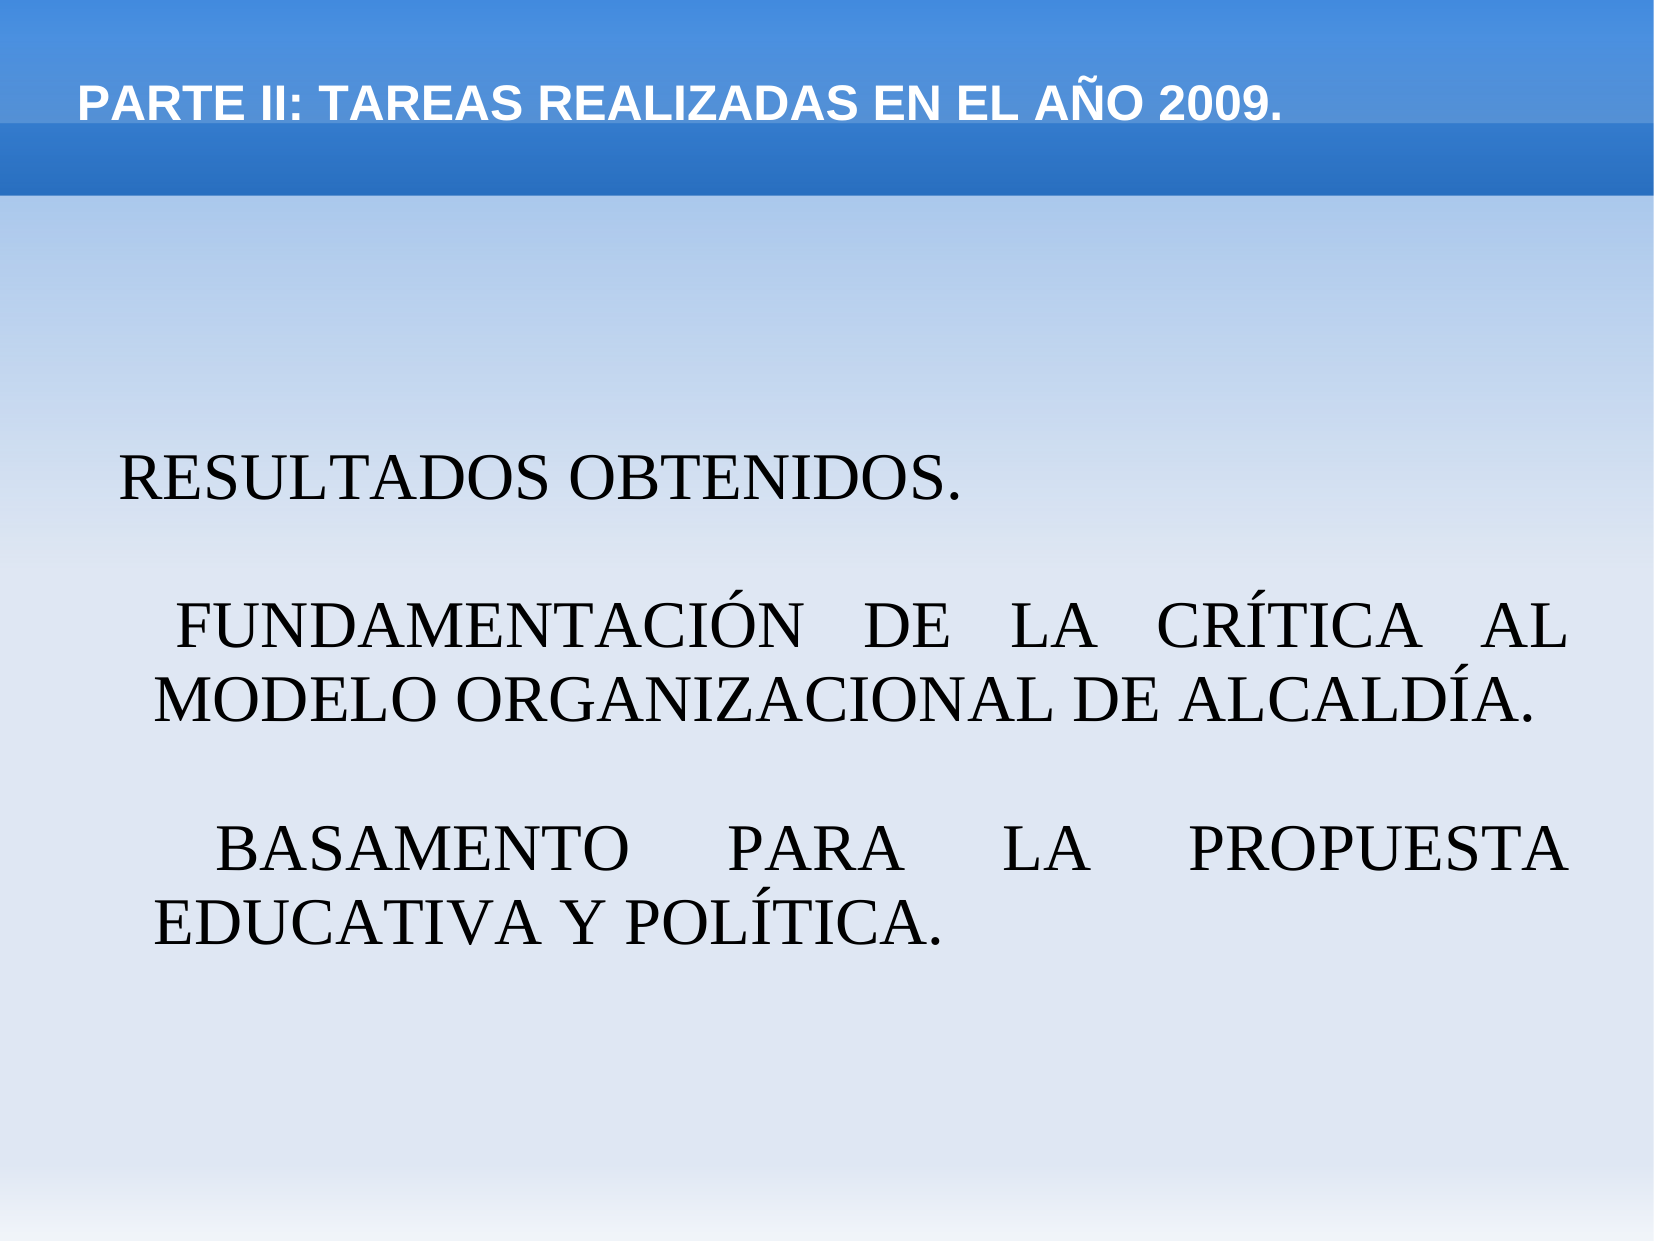

# PARTE II: TAREAS REALIZADAS EN EL AÑO 2009.
RESULTADOS OBTENIDOS.
 FUNDAMENTACIÓN DE LA CRÍTICA AL MODELO ORGANIZACIONAL DE ALCALDÍA.
 BASAMENTO PARA LA PROPUESTA EDUCATIVA Y POLÍTICA.